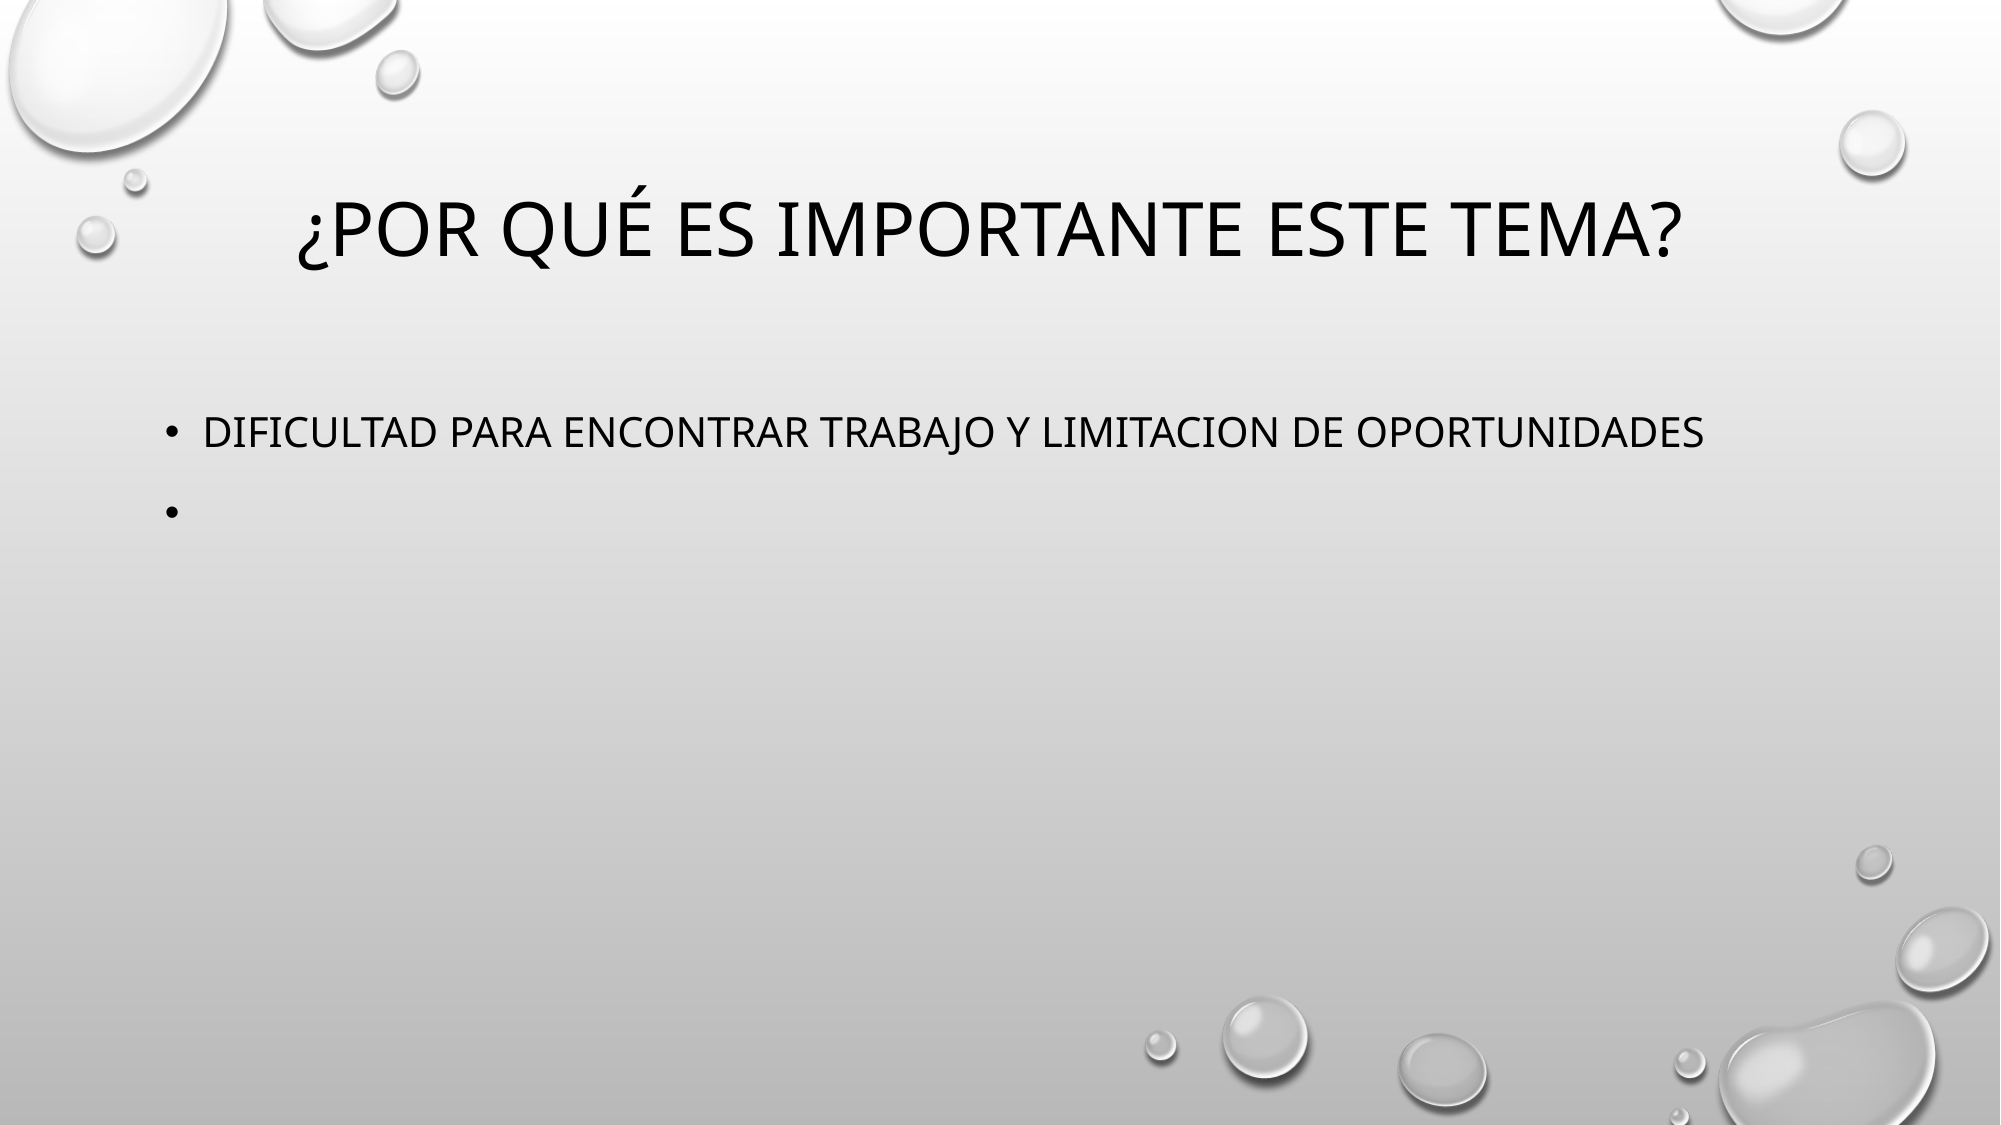

# ¿Por qué es importante este tema?
Dificultad para encontrar trabajo y limitacion de oportunidades